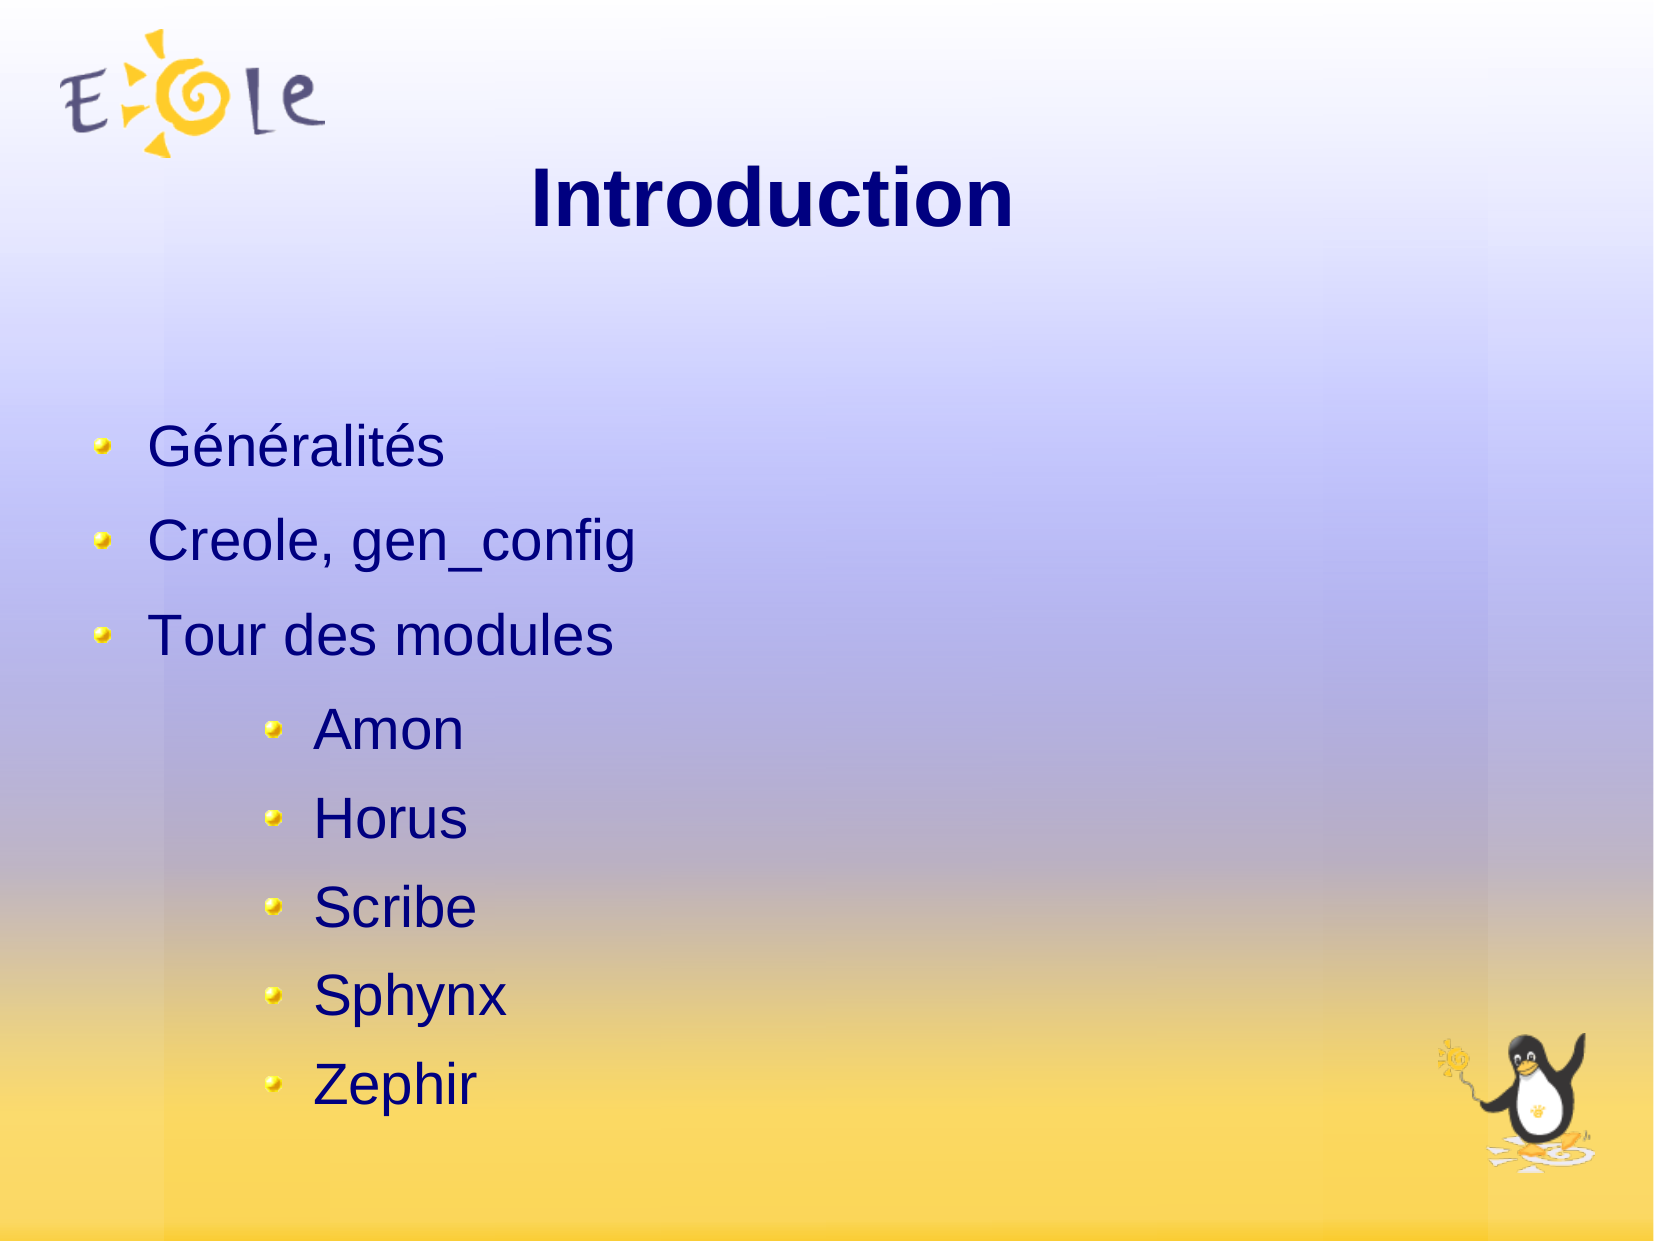

Introduction
# Généralités
Creole, gen_config
Tour des modules
Amon
Horus
Scribe
Sphynx
Zephir